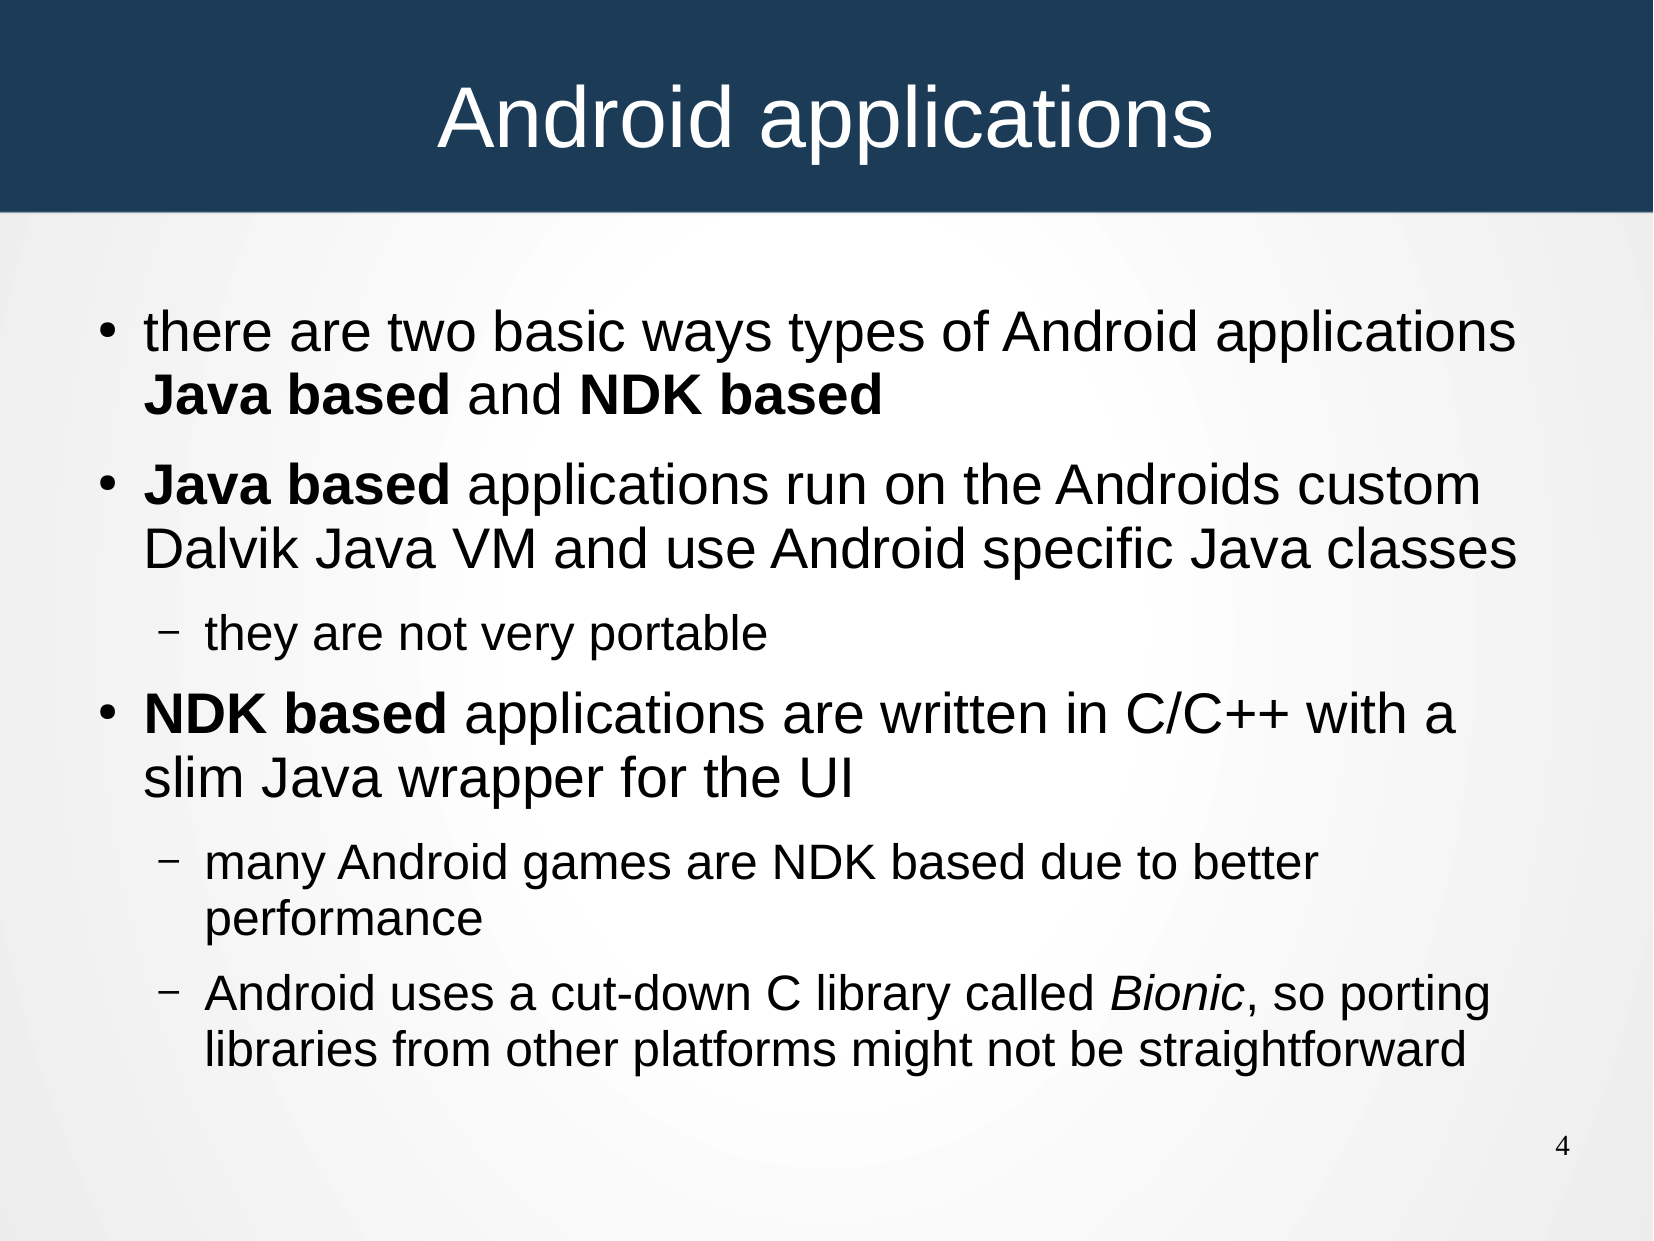

# Android applications
there are two basic ways types of Android applications Java based and NDK based
Java based applications run on the Androids custom Dalvik Java VM and use Android specific Java classes
they are not very portable
NDK based applications are written in C/C++ with a slim Java wrapper for the UI
many Android games are NDK based due to better performance
Android uses a cut-down C library called Bionic, so porting libraries from other platforms might not be straightforward
4